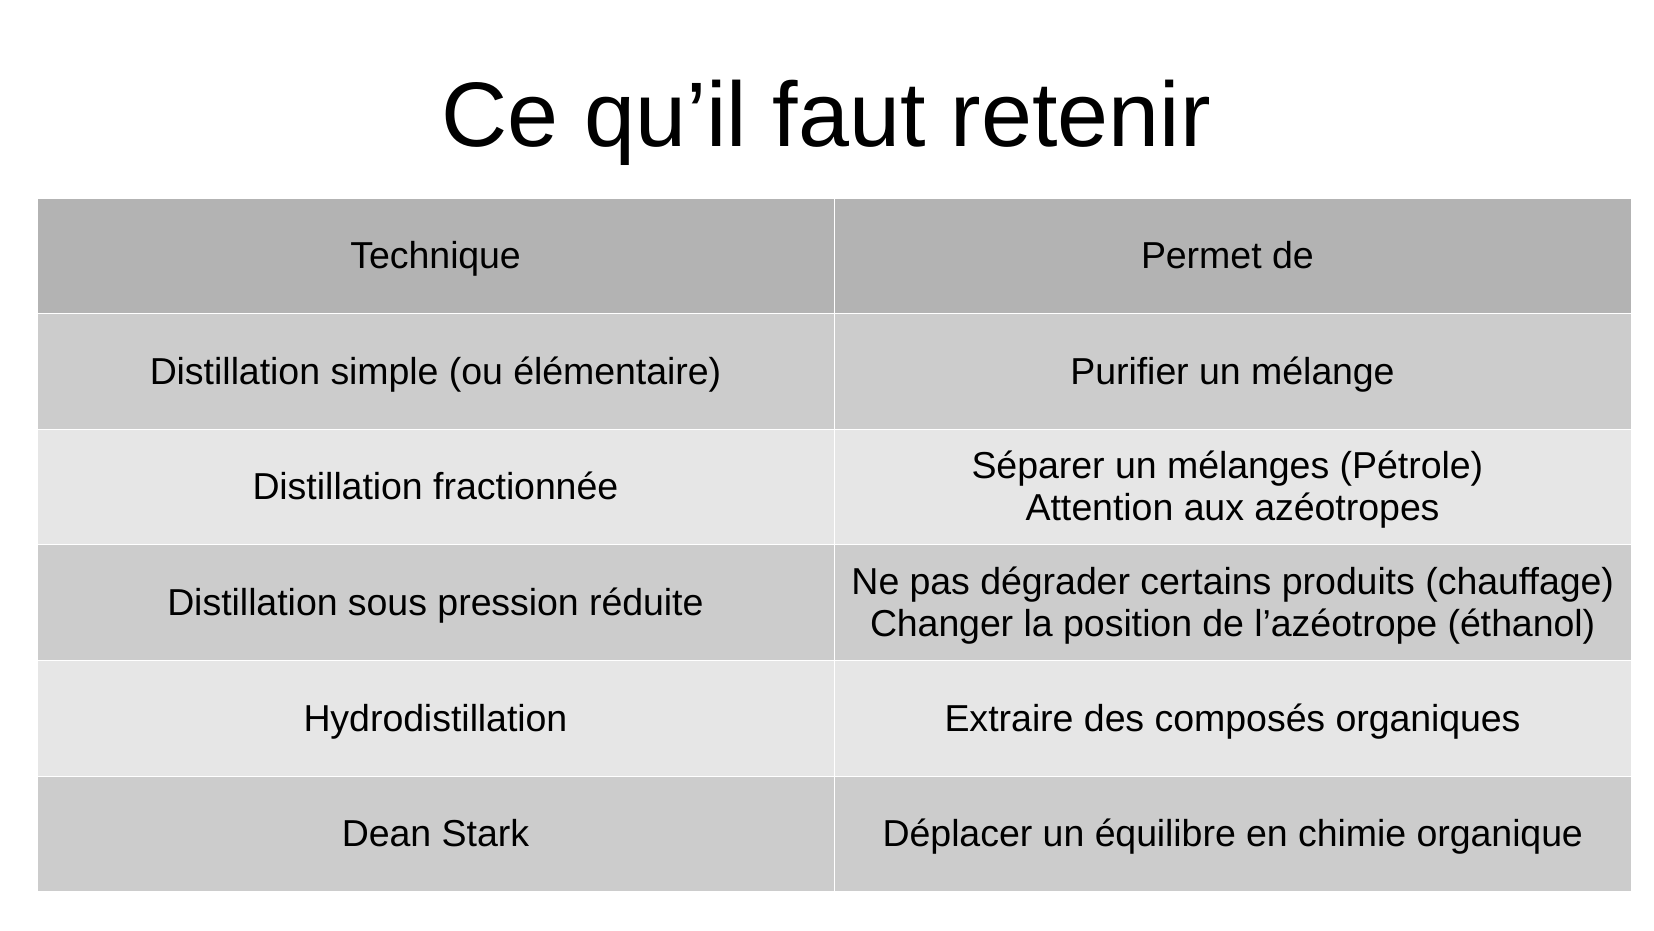

# Ce qu’il faut retenir
| Technique | Permet de |
| --- | --- |
| Distillation simple (ou élémentaire) | Purifier un mélange |
| Distillation fractionnée | Séparer un mélanges (Pétrole) Attention aux azéotropes |
| Distillation sous pression réduite | Ne pas dégrader certains produits (chauffage) Changer la position de l’azéotrope (éthanol) |
| Hydrodistillation | Extraire des composés organiques |
| Dean Stark | Déplacer un équilibre en chimie organique |